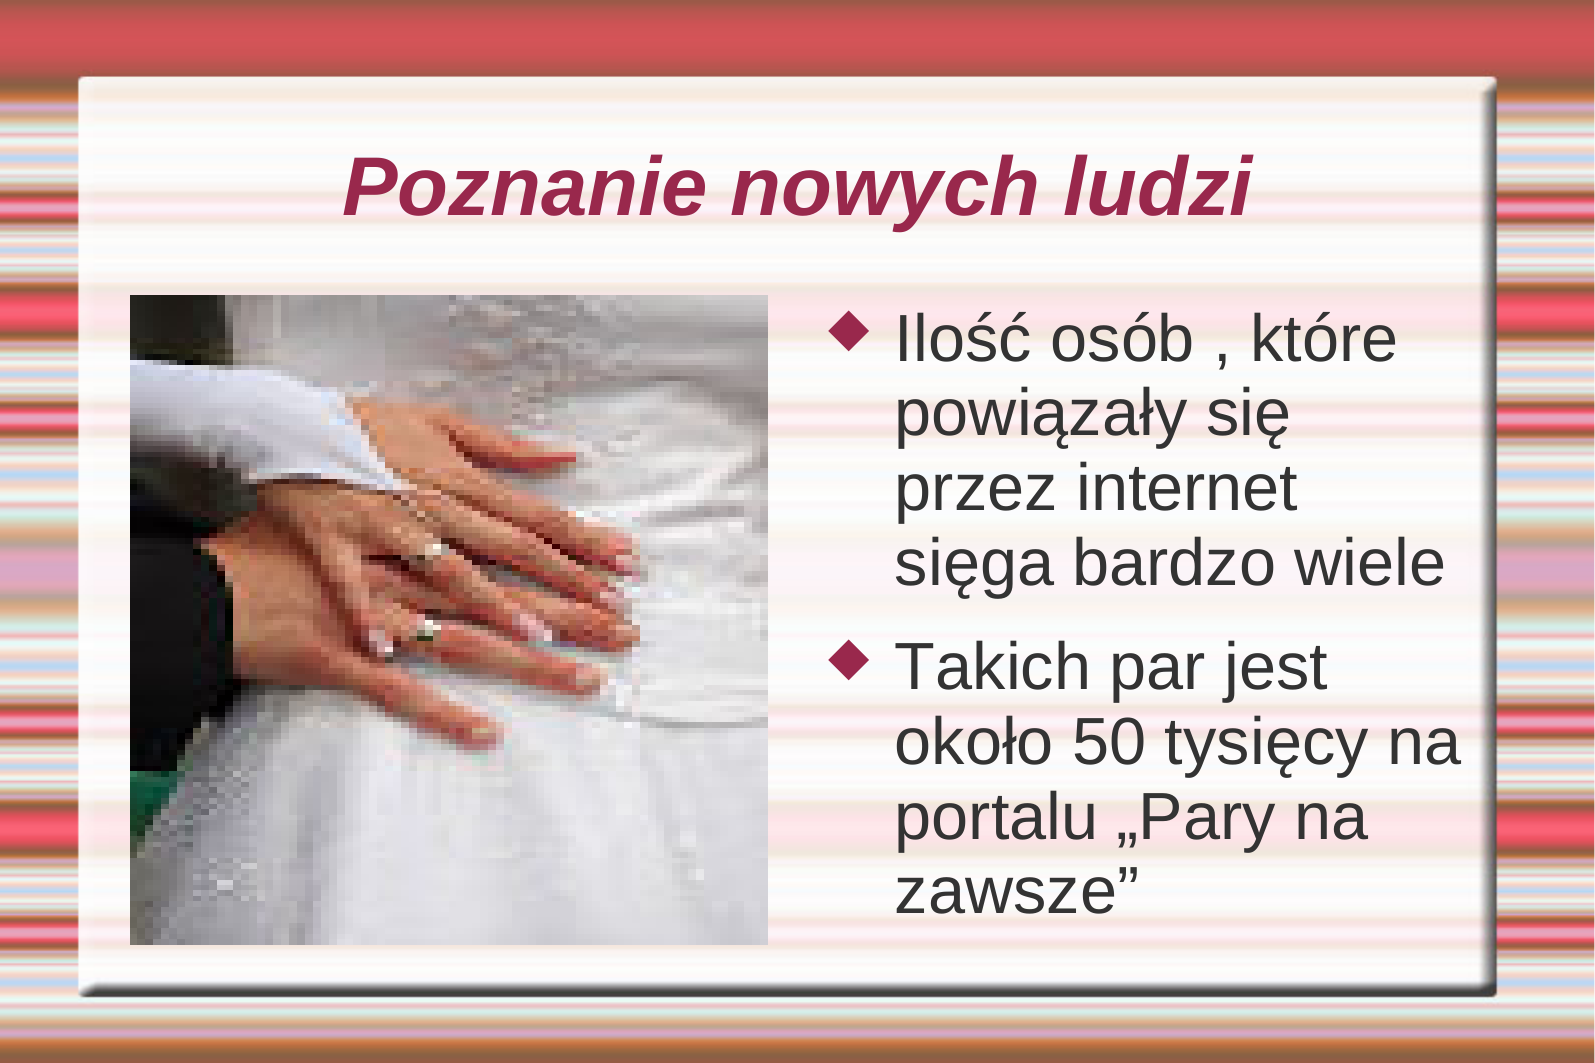

# Poznanie nowych ludzi
Ilość osób , które powiązały się przez internet sięga bardzo wiele
Takich par jest około 50 tysięcy na portalu „Pary na zawsze”